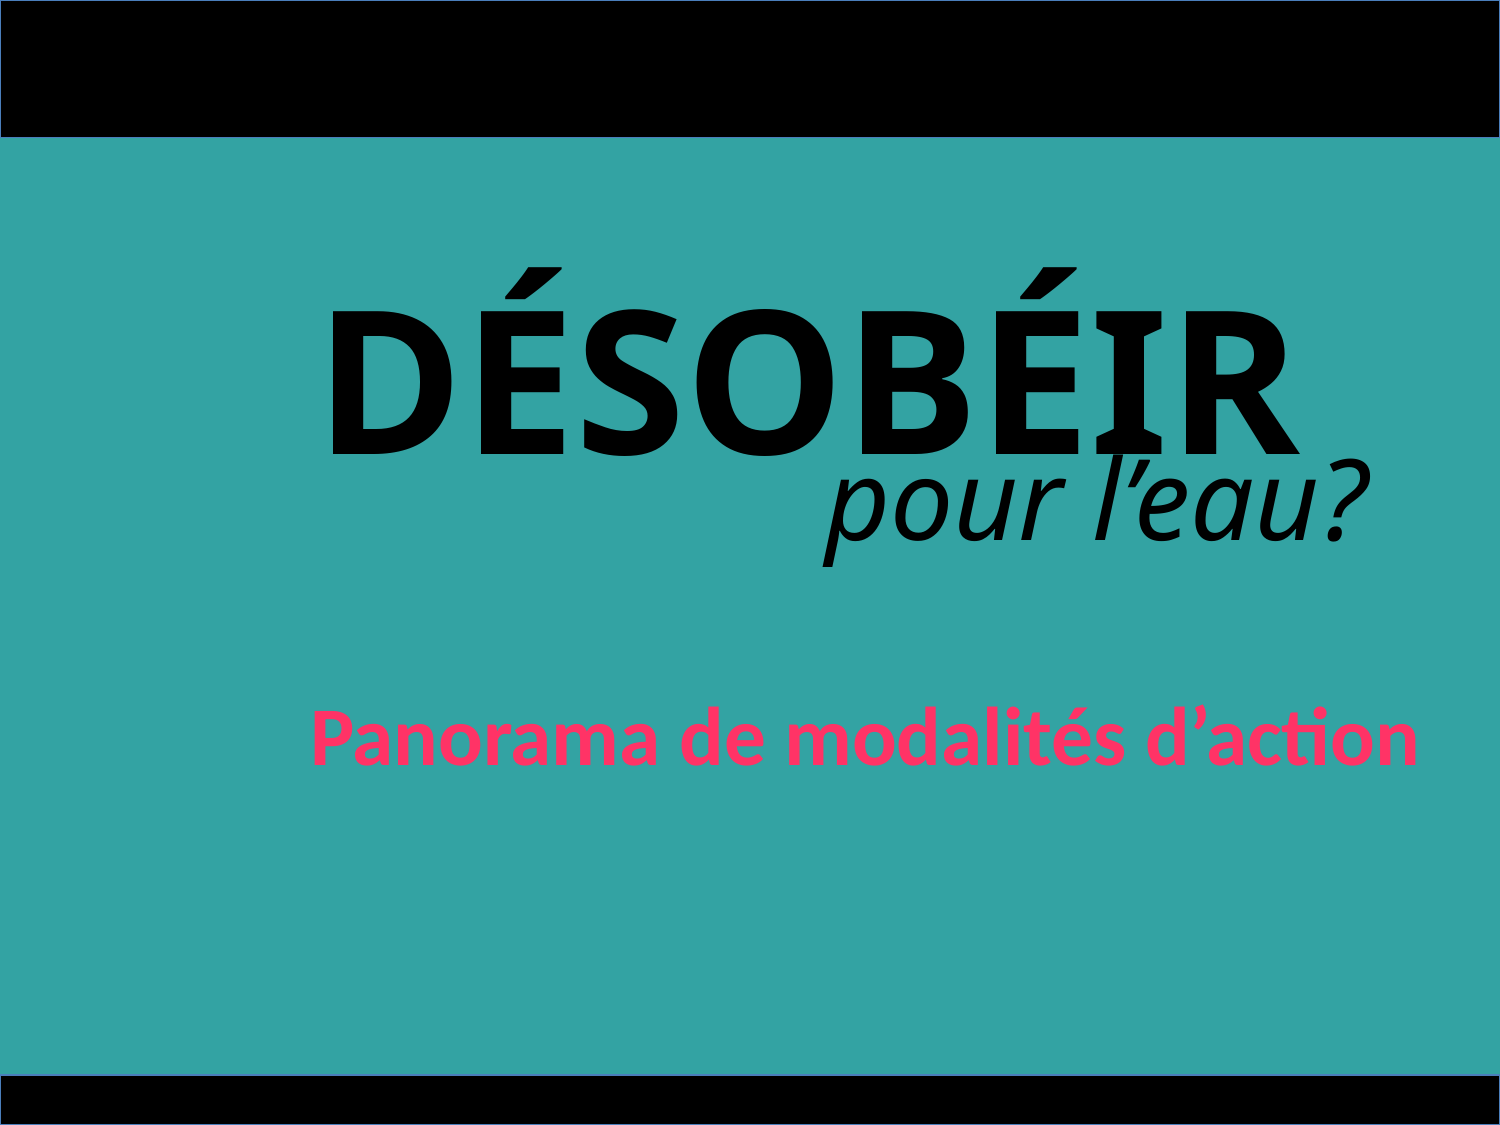

DÉSOBÉIR
pour l’eau?
Panorama de modalités d’action